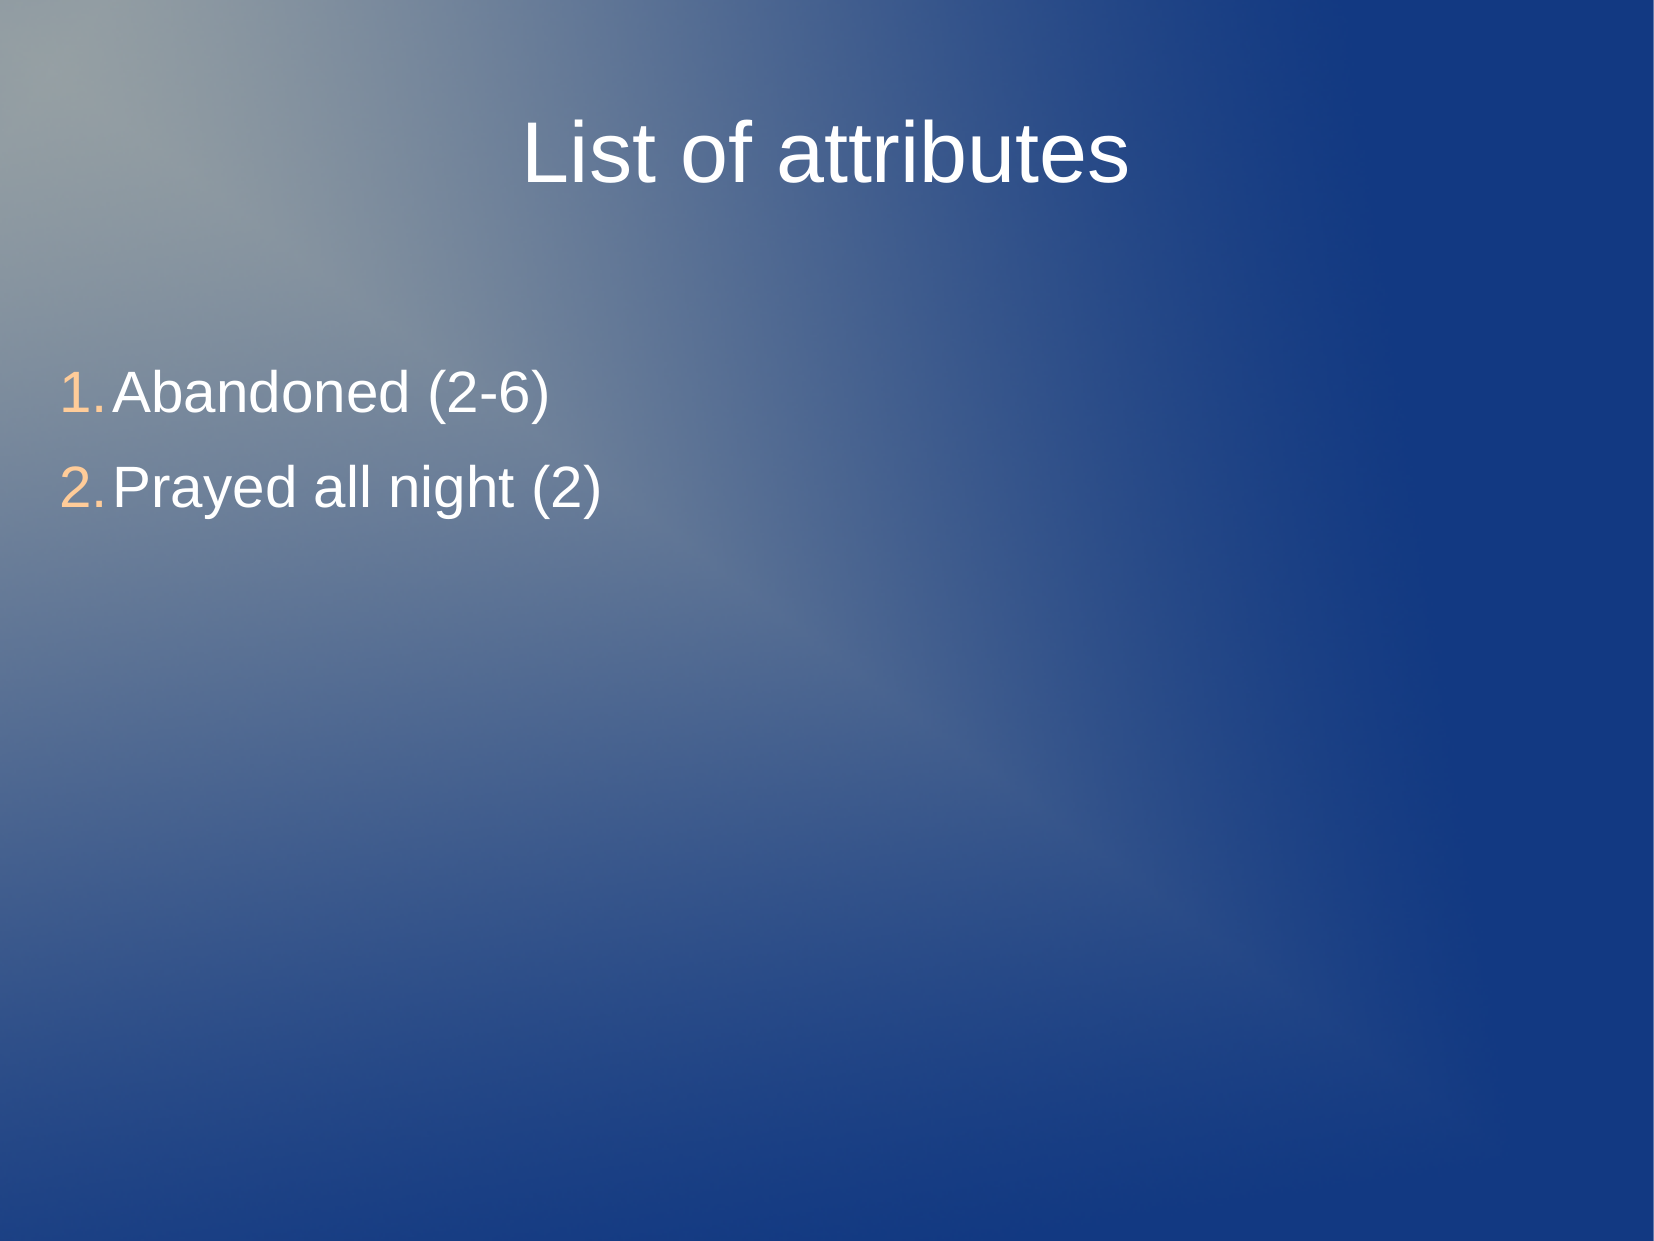

# List of attributes
Abandoned (2-6)
Prayed all night (2)